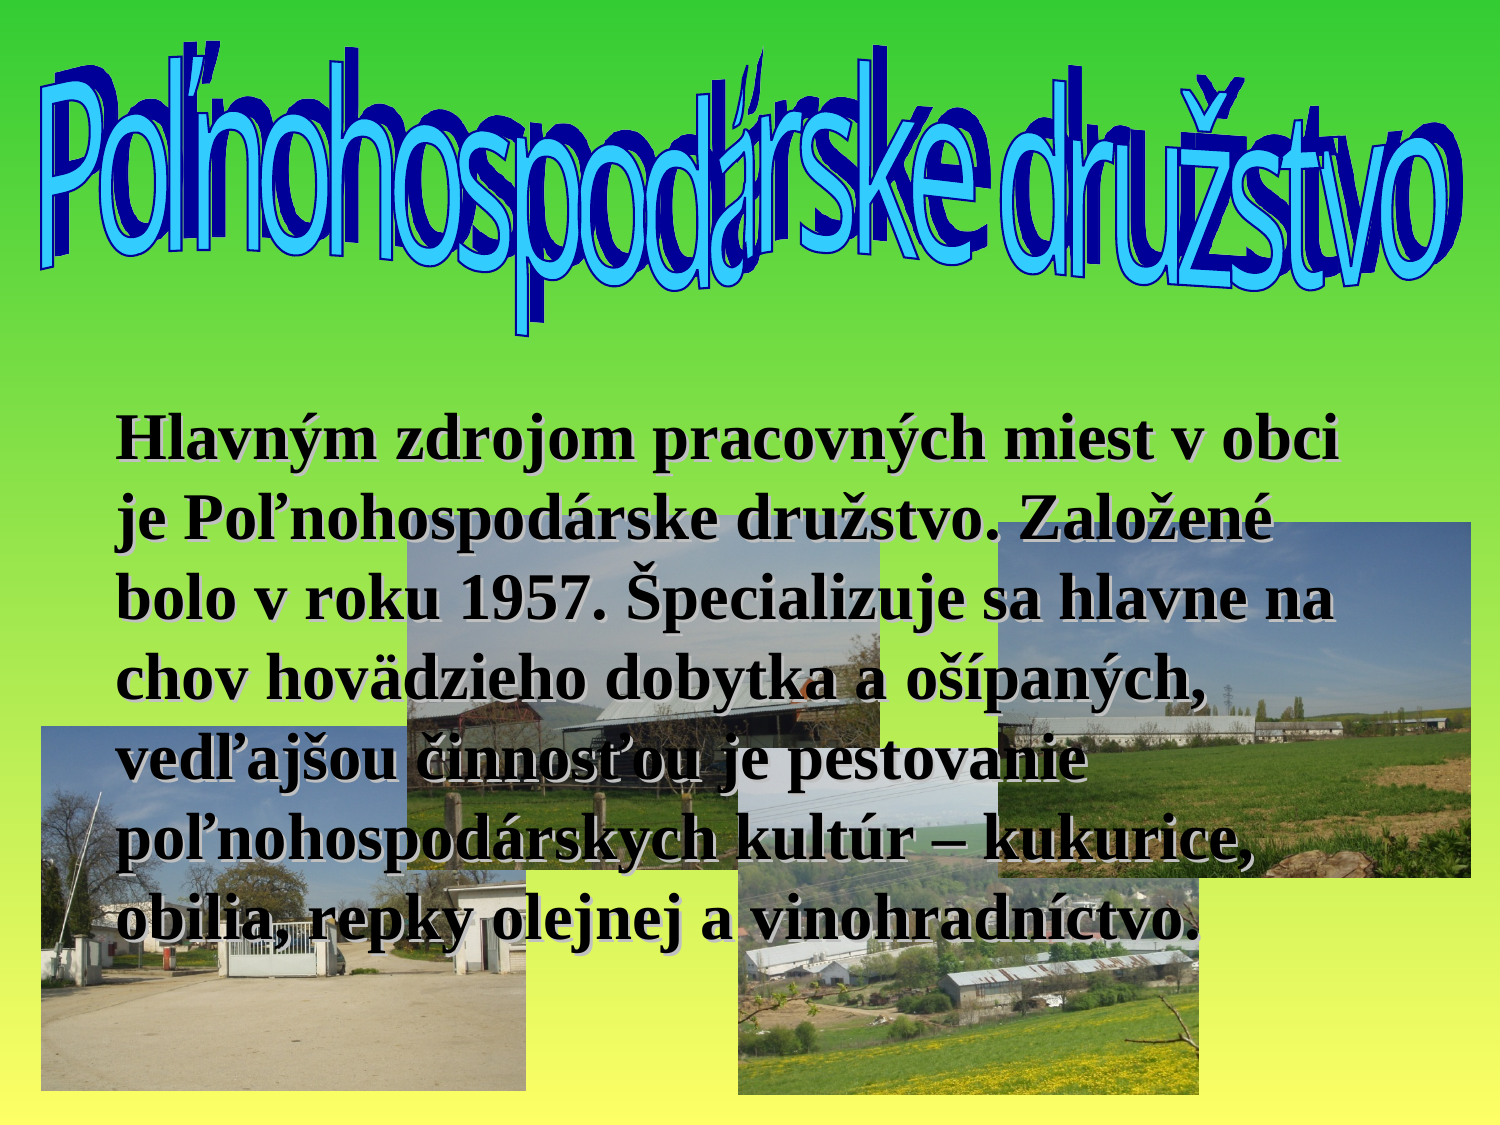

Poľnohospodárske družstvo
# Hlavným zdrojom pracovných miest v obci je Poľnohospodárske družstvo. Založené bolo v roku 1957. Špecializuje sa hlavne na chov hovädzieho dobytka a ošípaných, vedľajšou činnosťou je pestovanie poľnohospodárskych kultúr – kukurice, obilia, repky olejnej a vinohradníctvo.